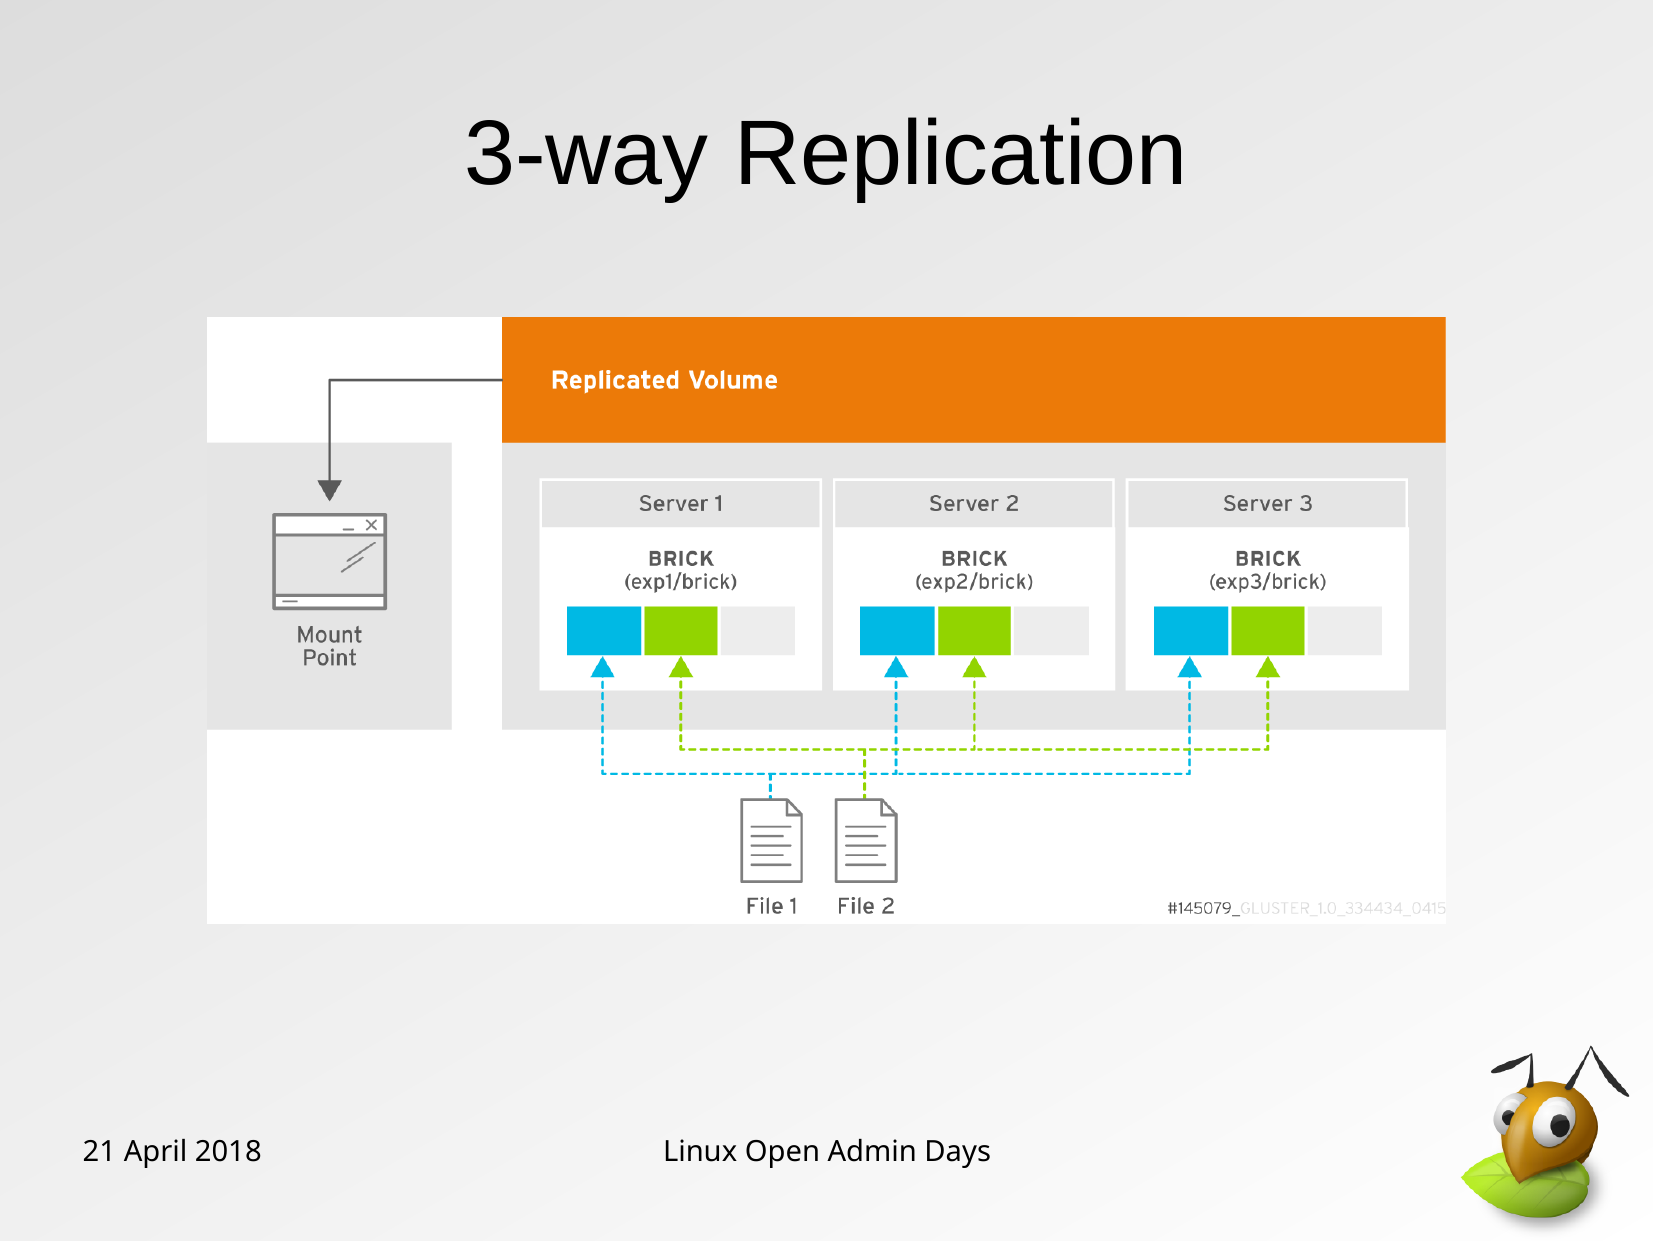

# 3-way Replication
21 April 2018
Linux Open Admin Days